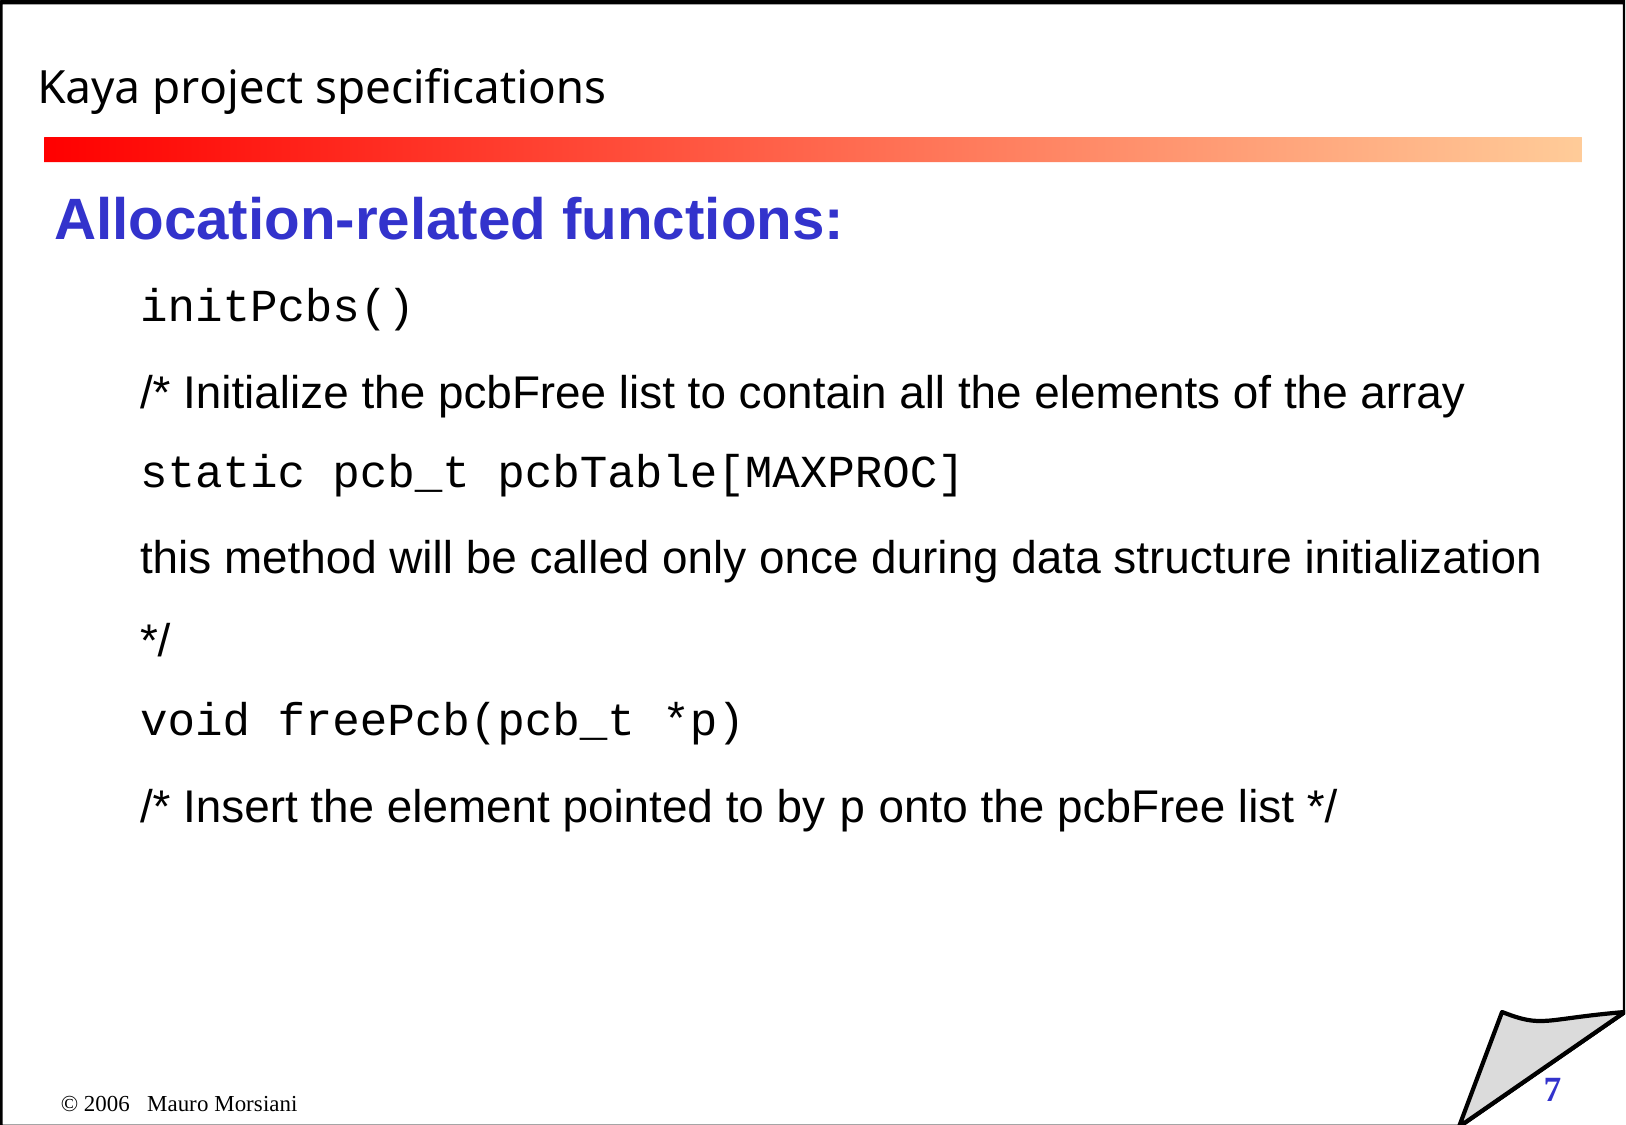

# Kaya project specifications
Allocation-related functions:
initPcbs()
/* Initialize the pcbFree list to contain all the elements of the array
static pcb_t pcbTable[MAXPROC]
this method will be called only once during data structure initialization
*/
void freePcb(pcb_t *p)
/* Insert the element pointed to by p onto the pcbFree list */